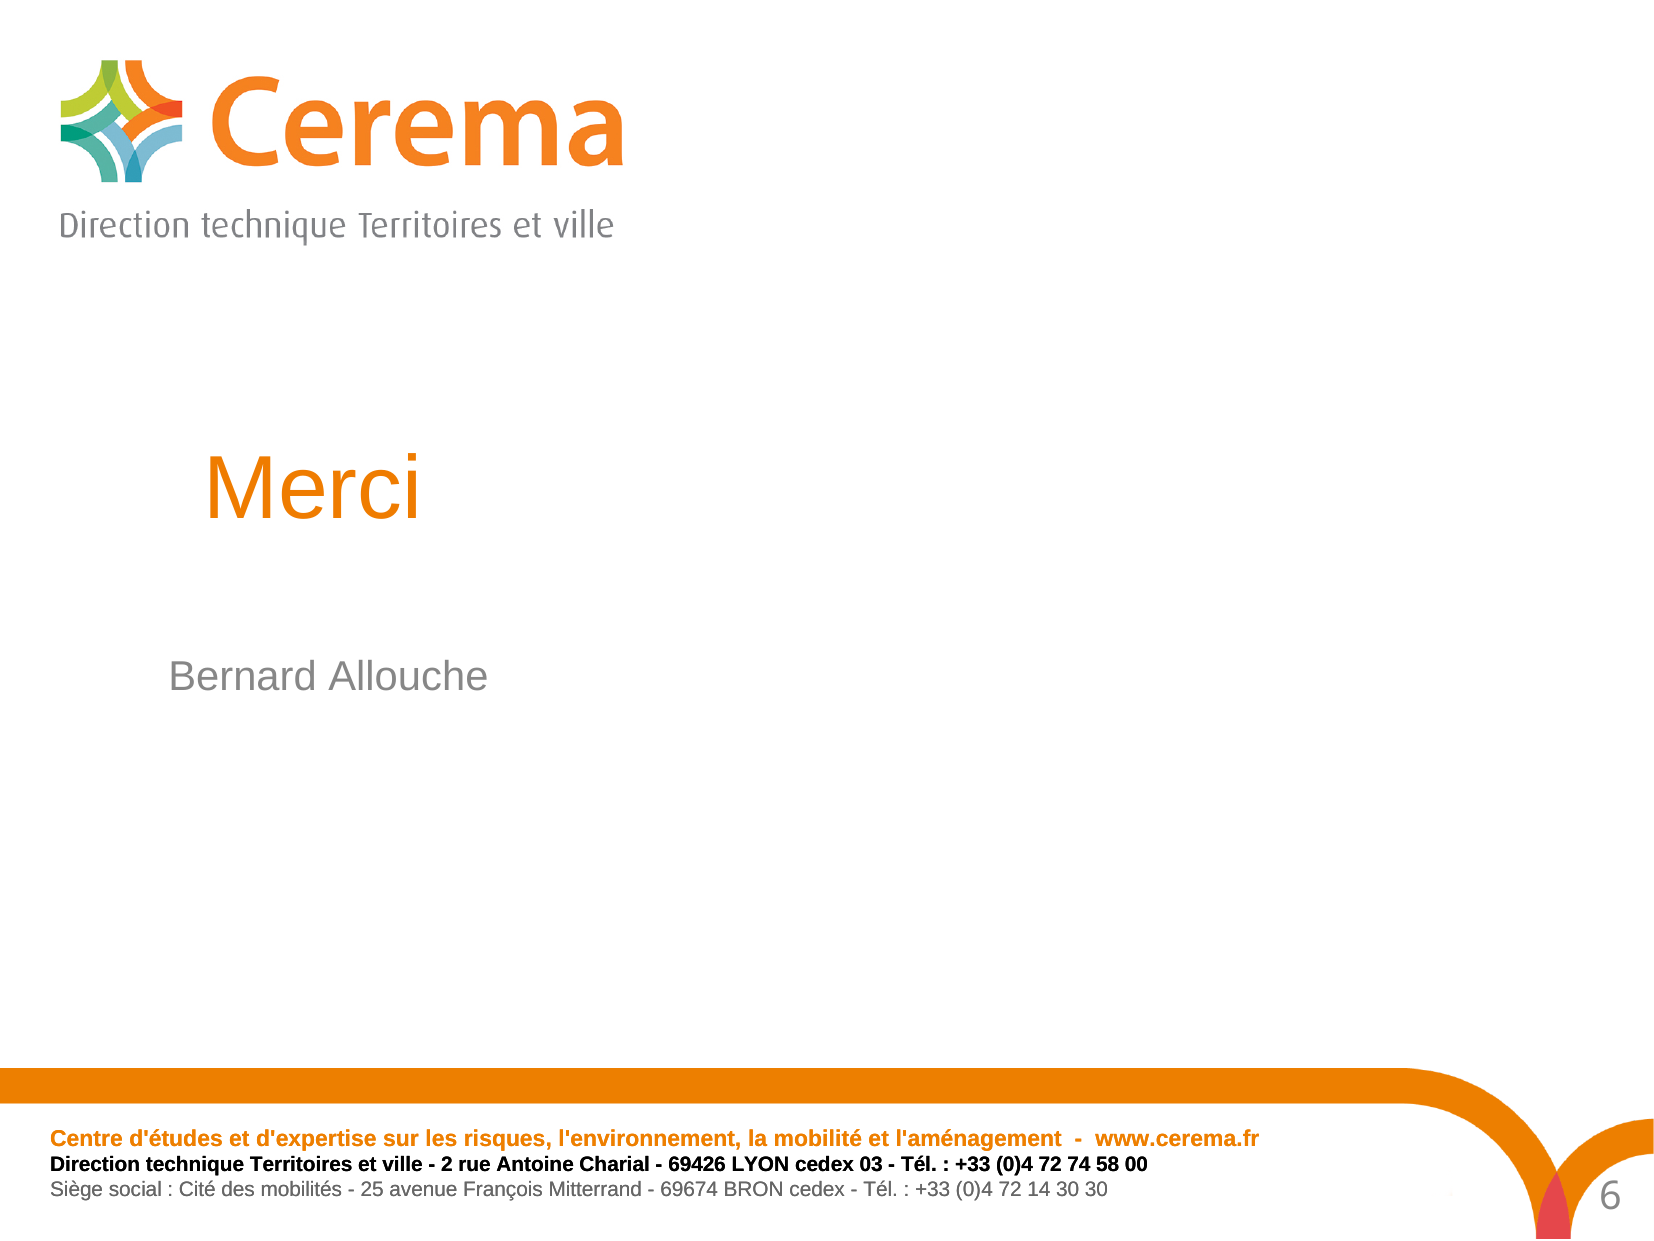

Merci
Bernard Allouche
Centre d'études et d'expertise sur les risques, l'environnement, la mobilité et l'aménagement - www.cerema.fr
Direction technique Territoires et ville - 2 rue Antoine Charial - 69426 LYON cedex 03 - Tél. : +33 (0)4 72 74 58 00
Siège social : Cité des mobilités - 25 avenue François Mitterrand - 69674 BRON cedex - Tél. : +33 (0)4 72 14 30 30